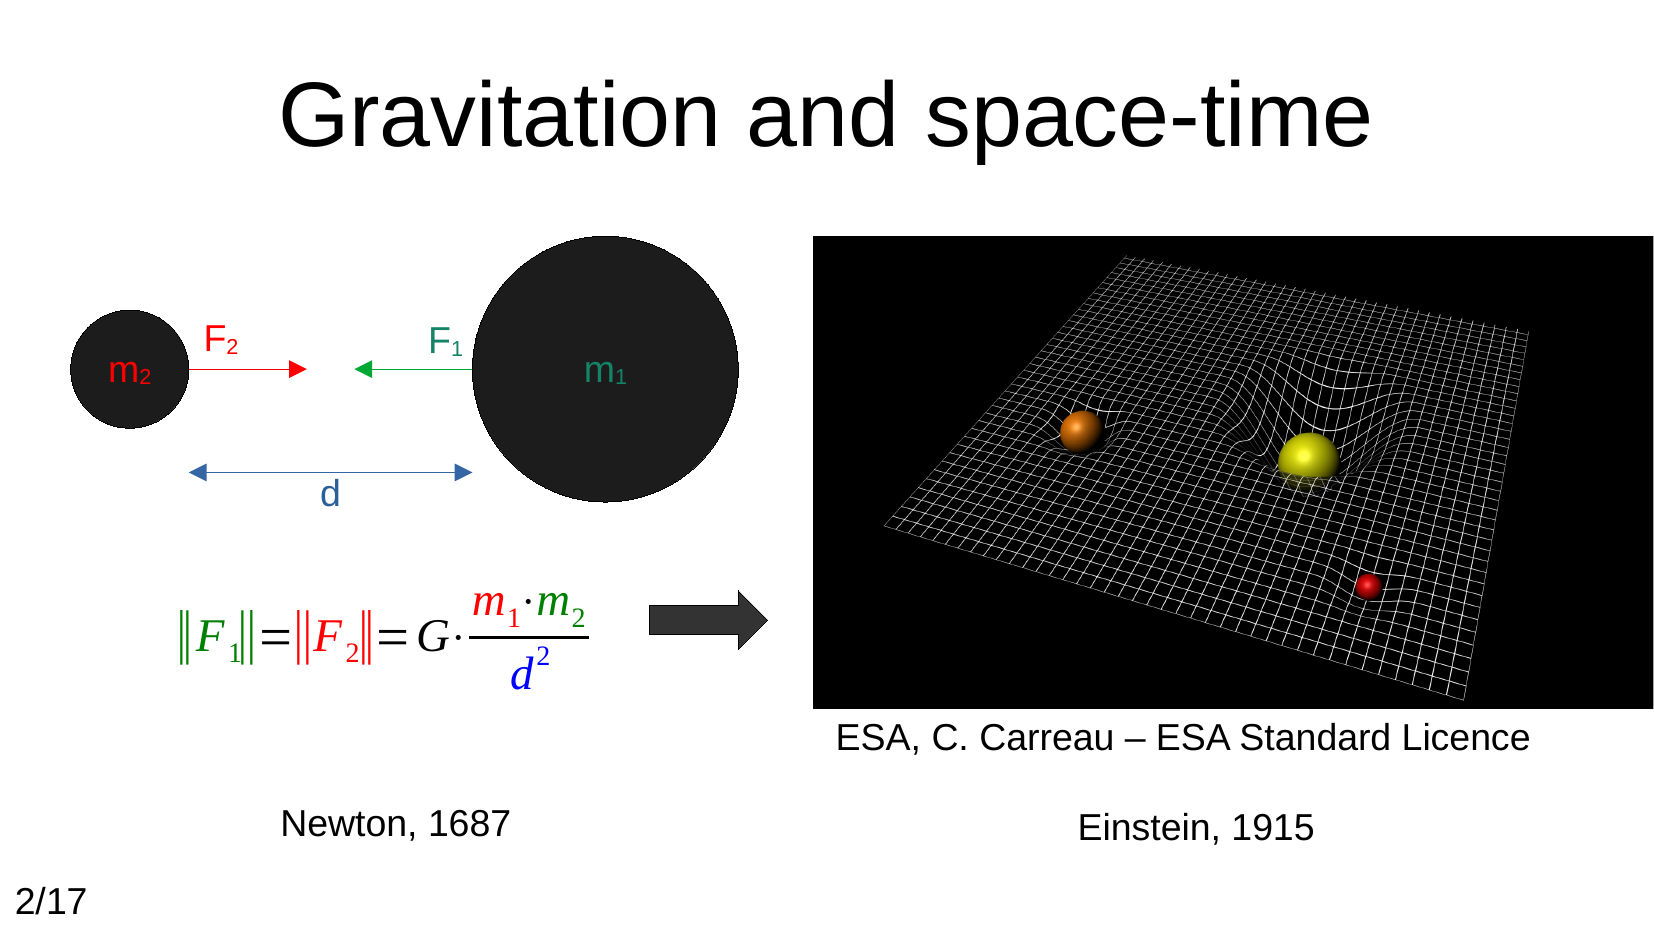

# Gravitation and space-time
m1
m2
F2
F1
d
ESA, C. Carreau – ESA Standard Licence
Newton, 1687
Einstein, 1915